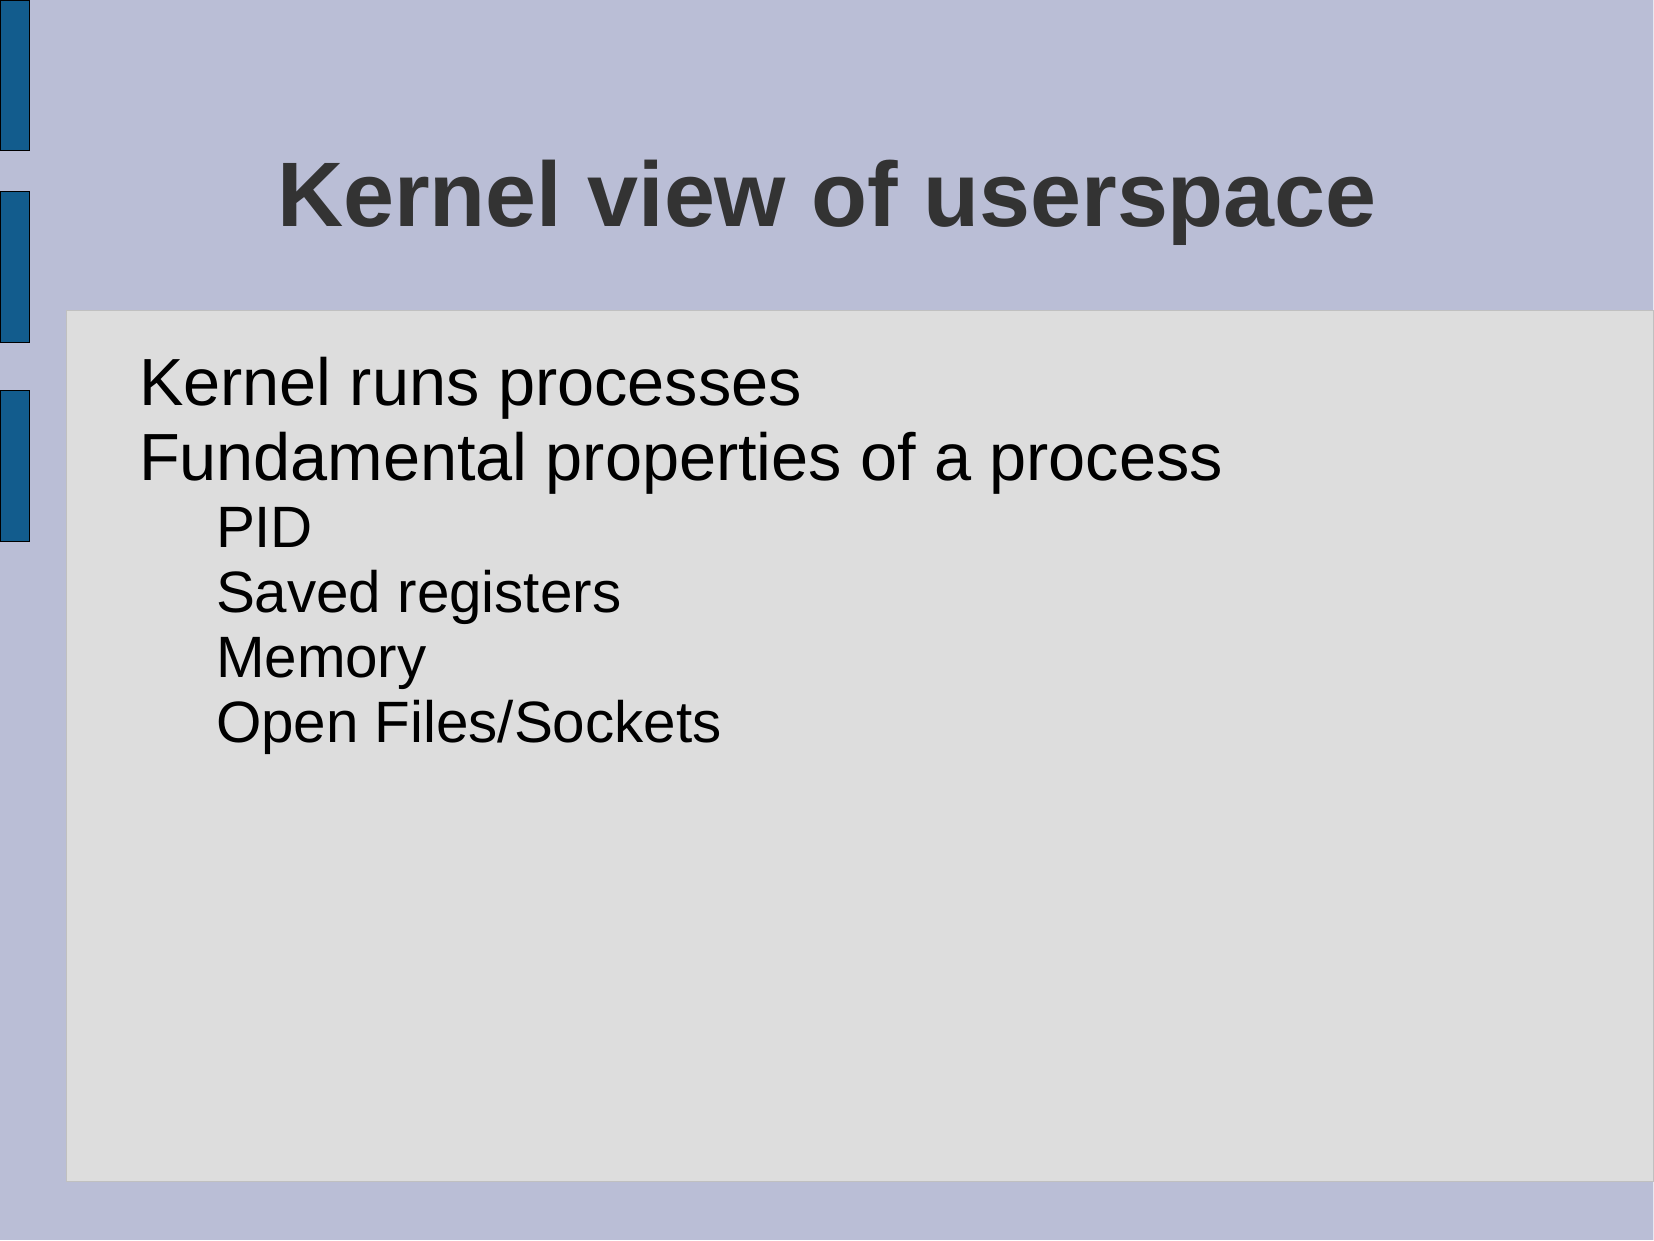

# Kernel view of userspace
Kernel runs processes
Fundamental properties of a process
PID
Saved registers
Memory
Open Files/Sockets